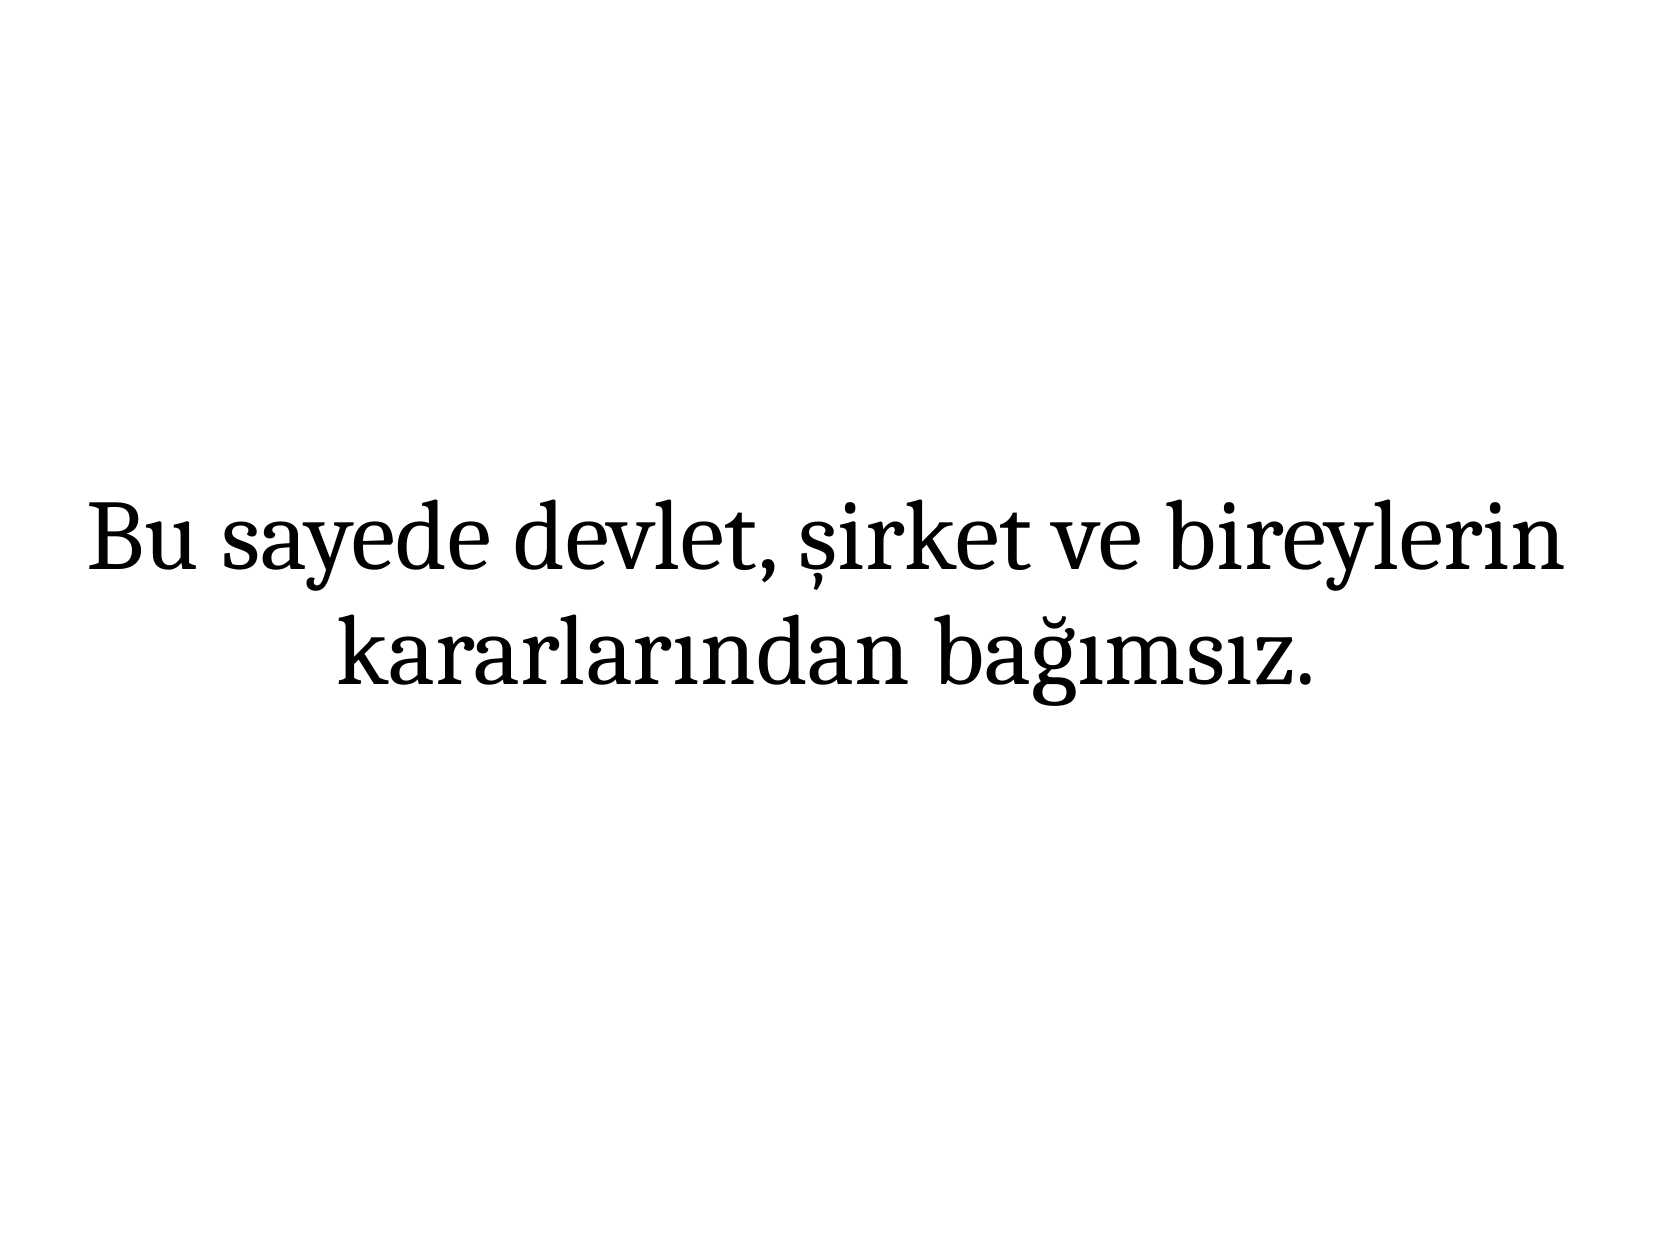

# Bu sayede devlet, şirket ve bireylerin kararlarından bağımsız.